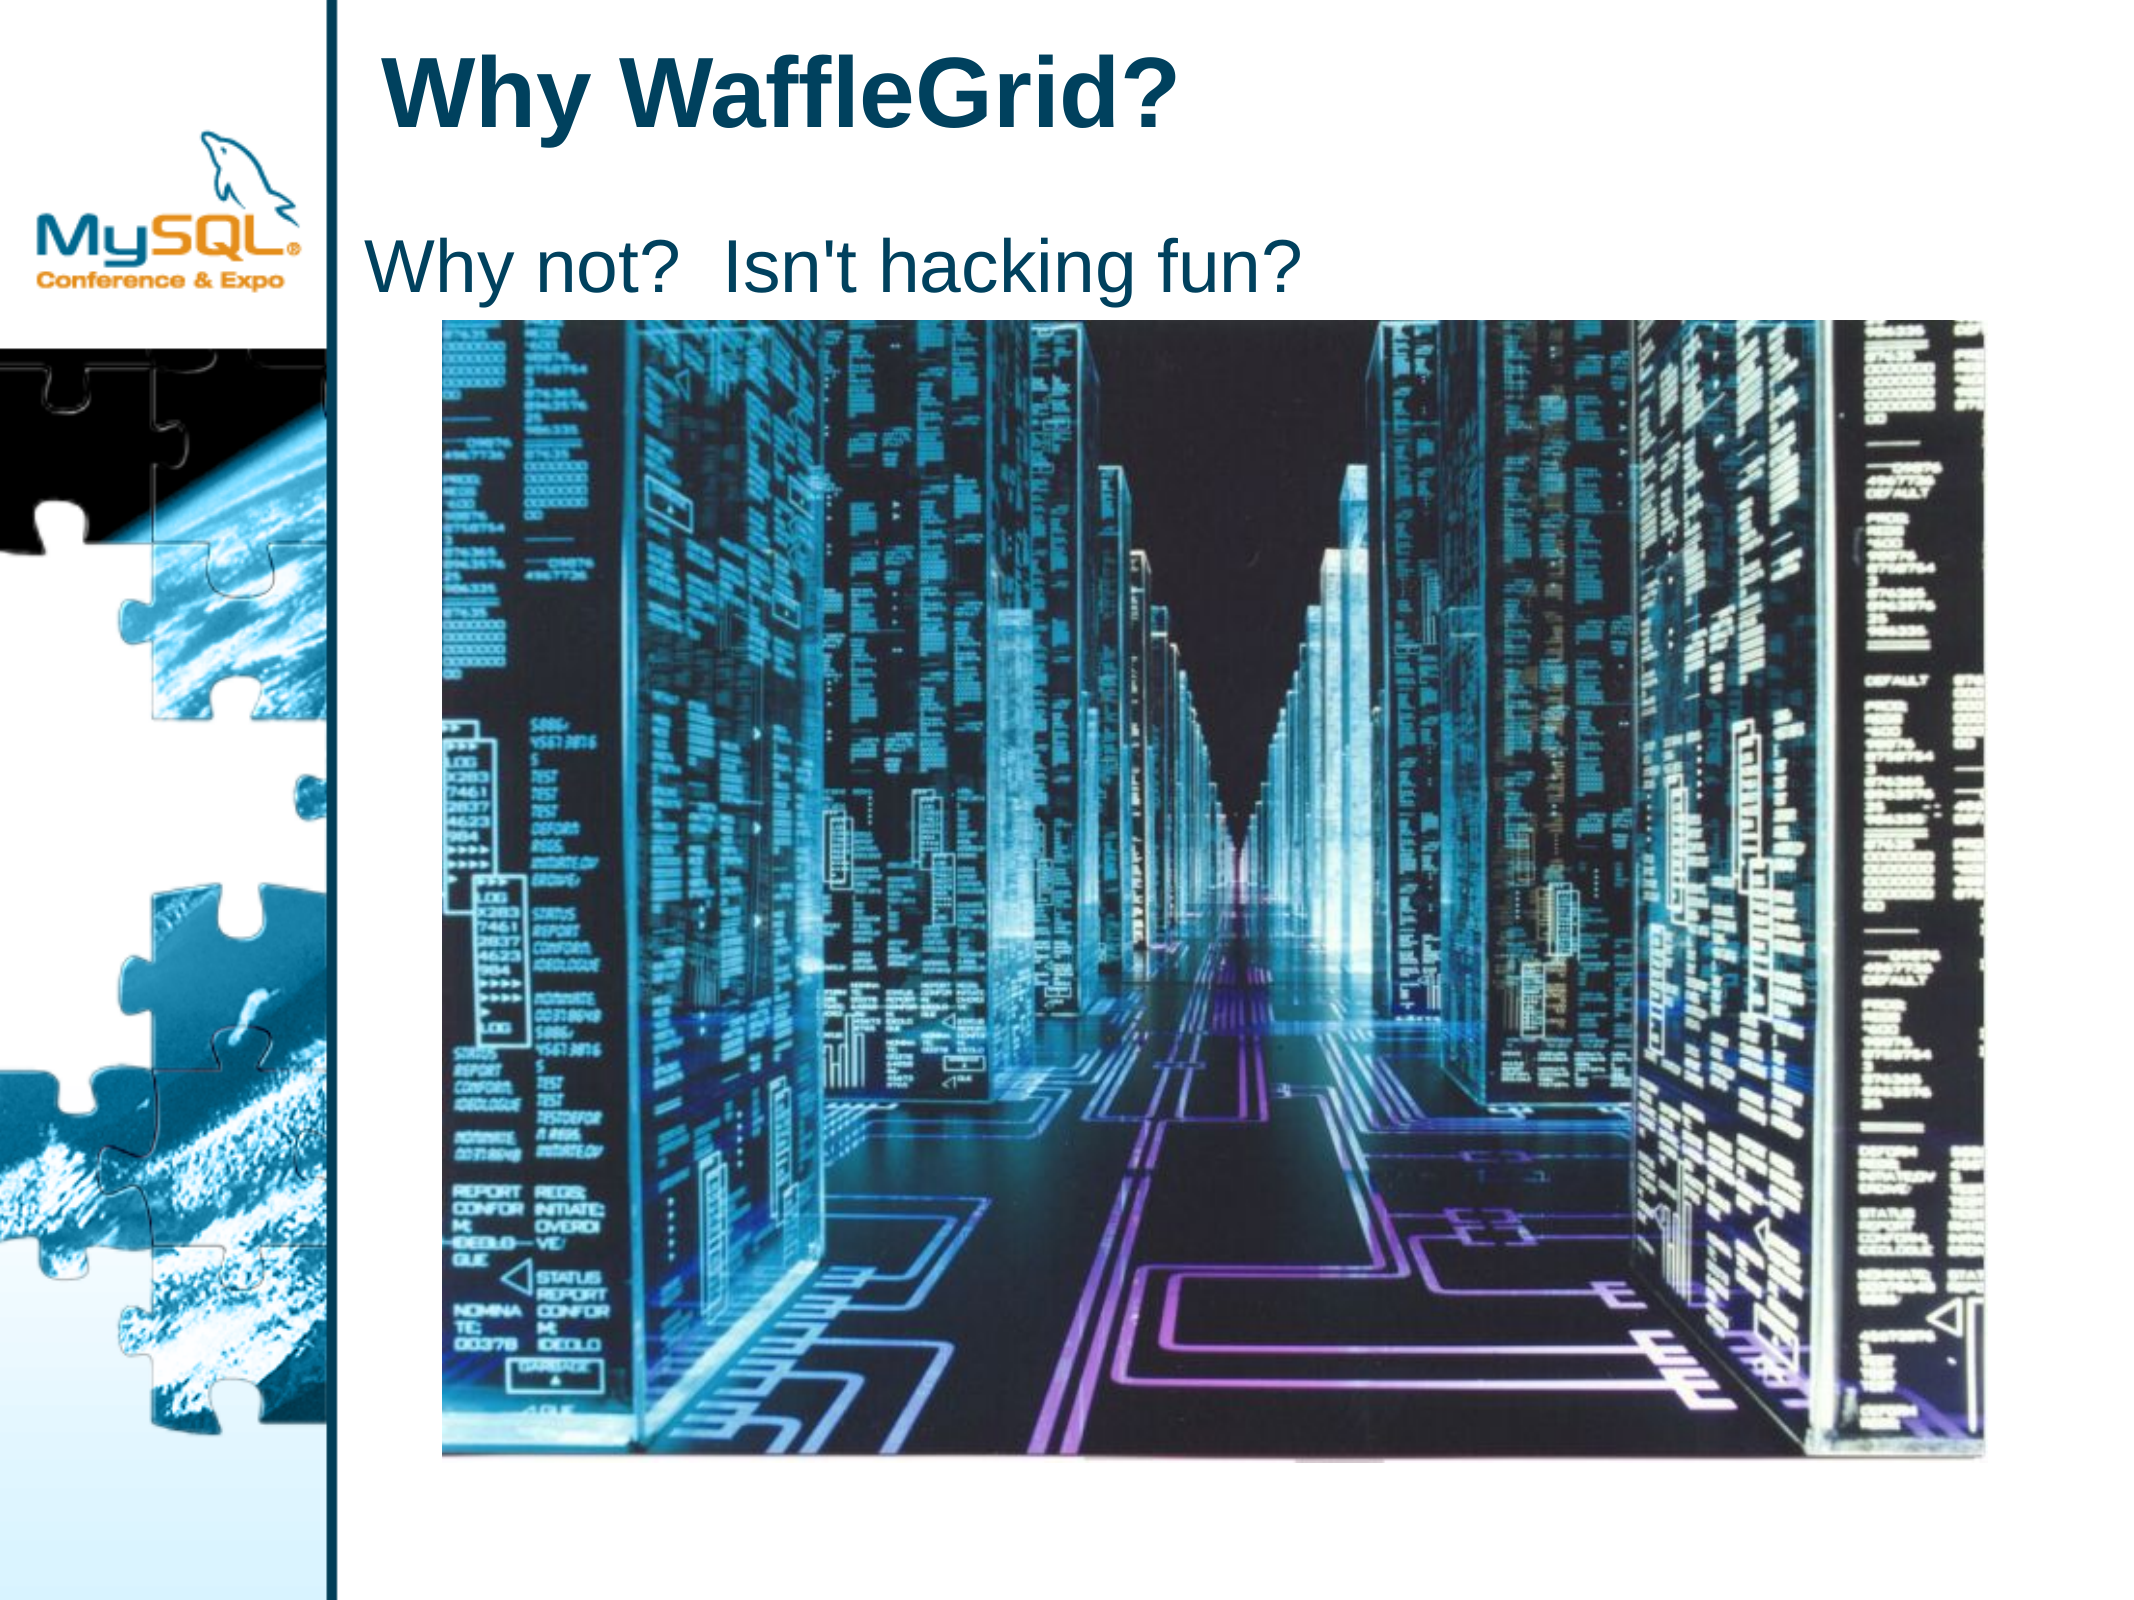

# Why WaffleGrid?
Why not? Isn't hacking fun?